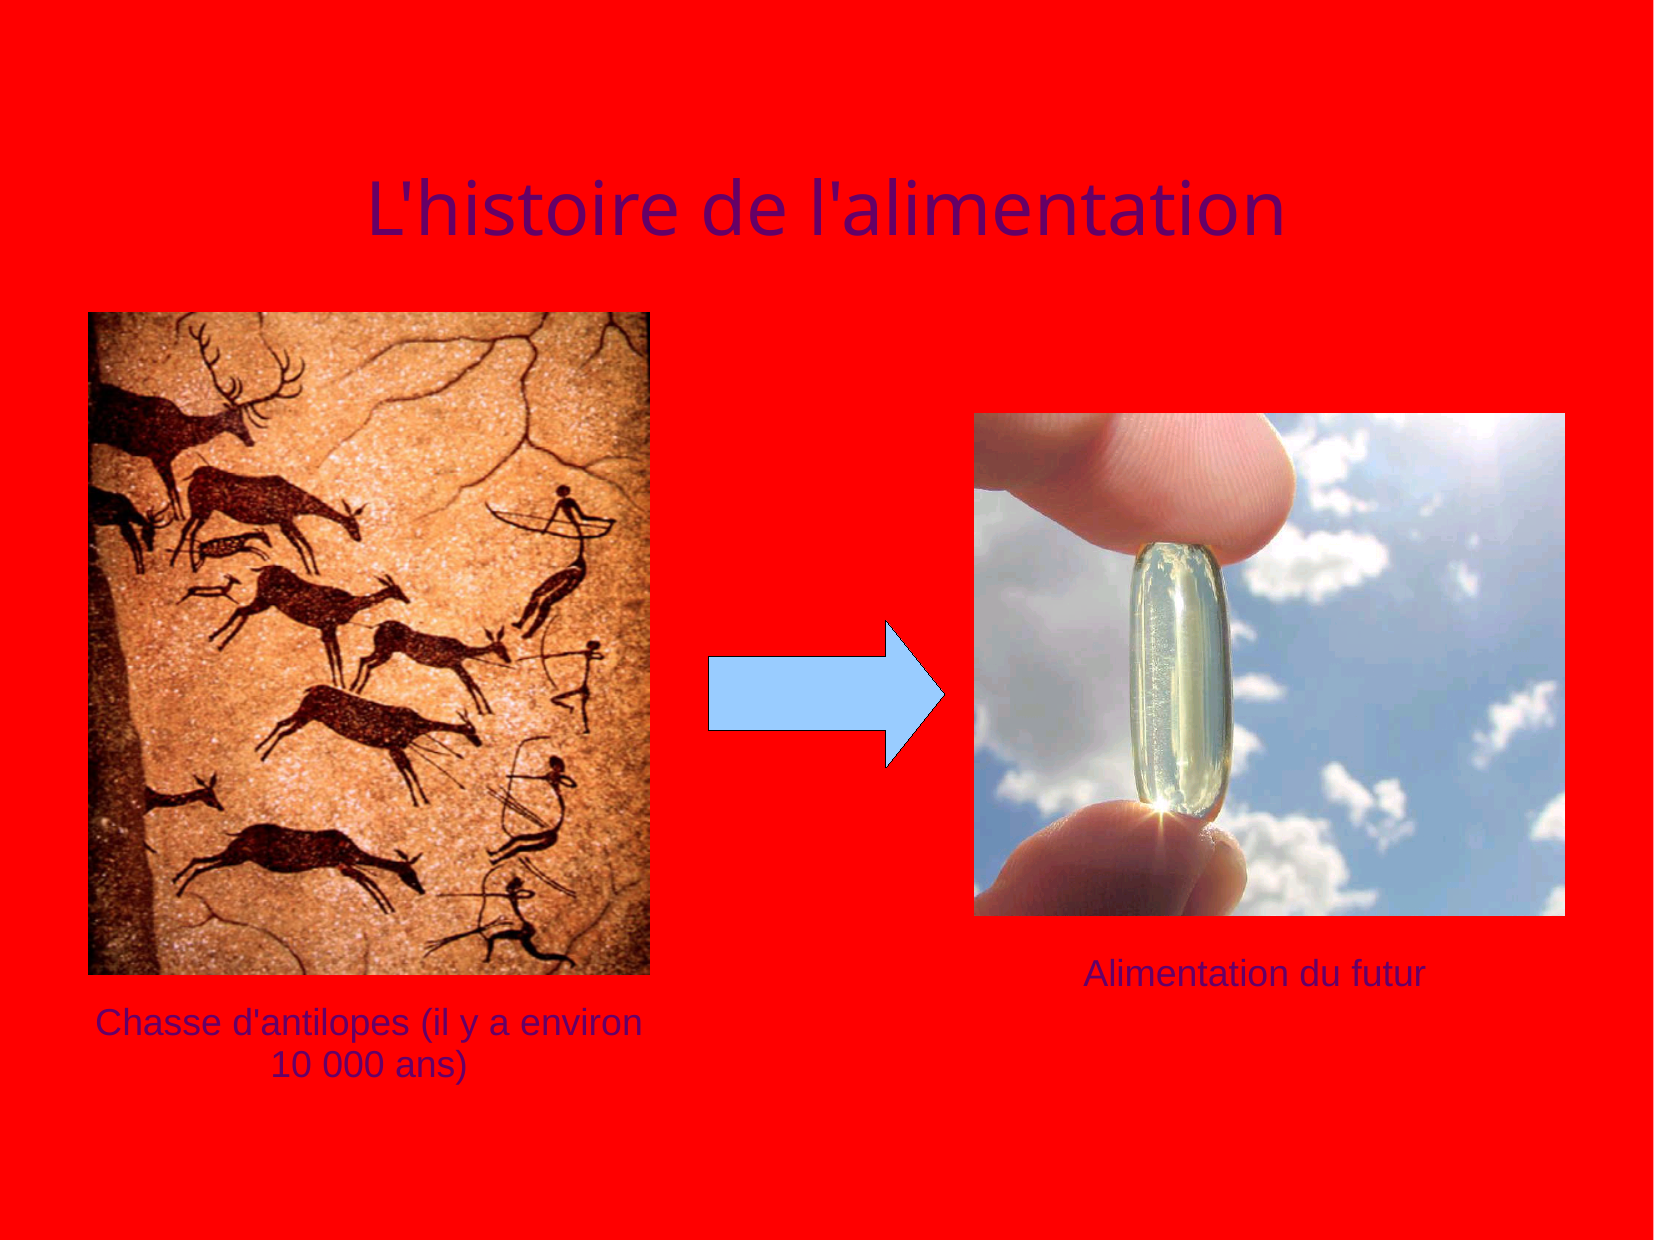

L'histoire de l'alimentation
Alimentation du futur
Chasse d'antilopes (il y a environ 10 000 ans)